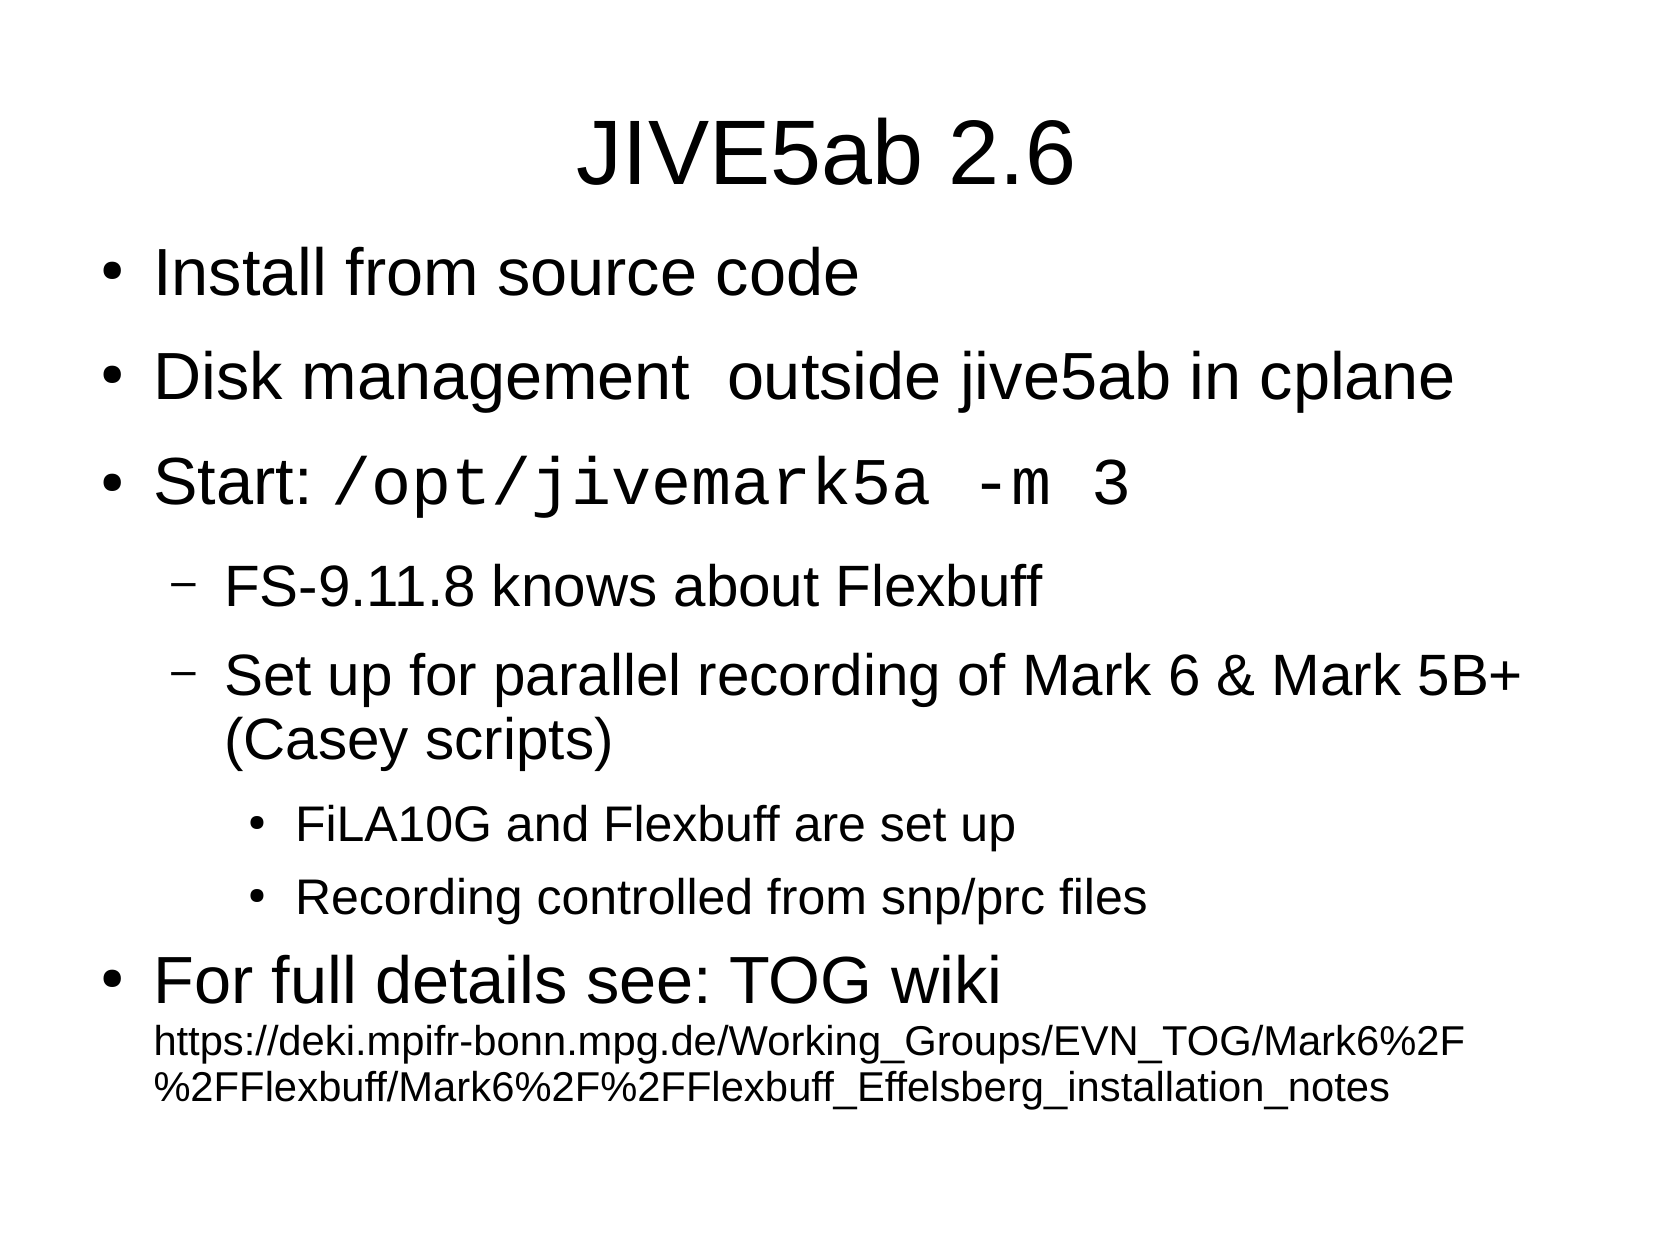

# JIVE5ab 2.6
Install from source code
Disk management outside jive5ab in cplane
Start: /opt/jivemark5a -m 3
FS-9.11.8 knows about Flexbuff
Set up for parallel recording of Mark 6 & Mark 5B+ (Casey scripts)
FiLA10G and Flexbuff are set up
Recording controlled from snp/prc files
For full details see: TOG wiki
https://deki.mpifr-bonn.mpg.de/Working_Groups/EVN_TOG/Mark6%2F%2FFlexbuff/Mark6%2F%2FFlexbuff_Effelsberg_installation_notes